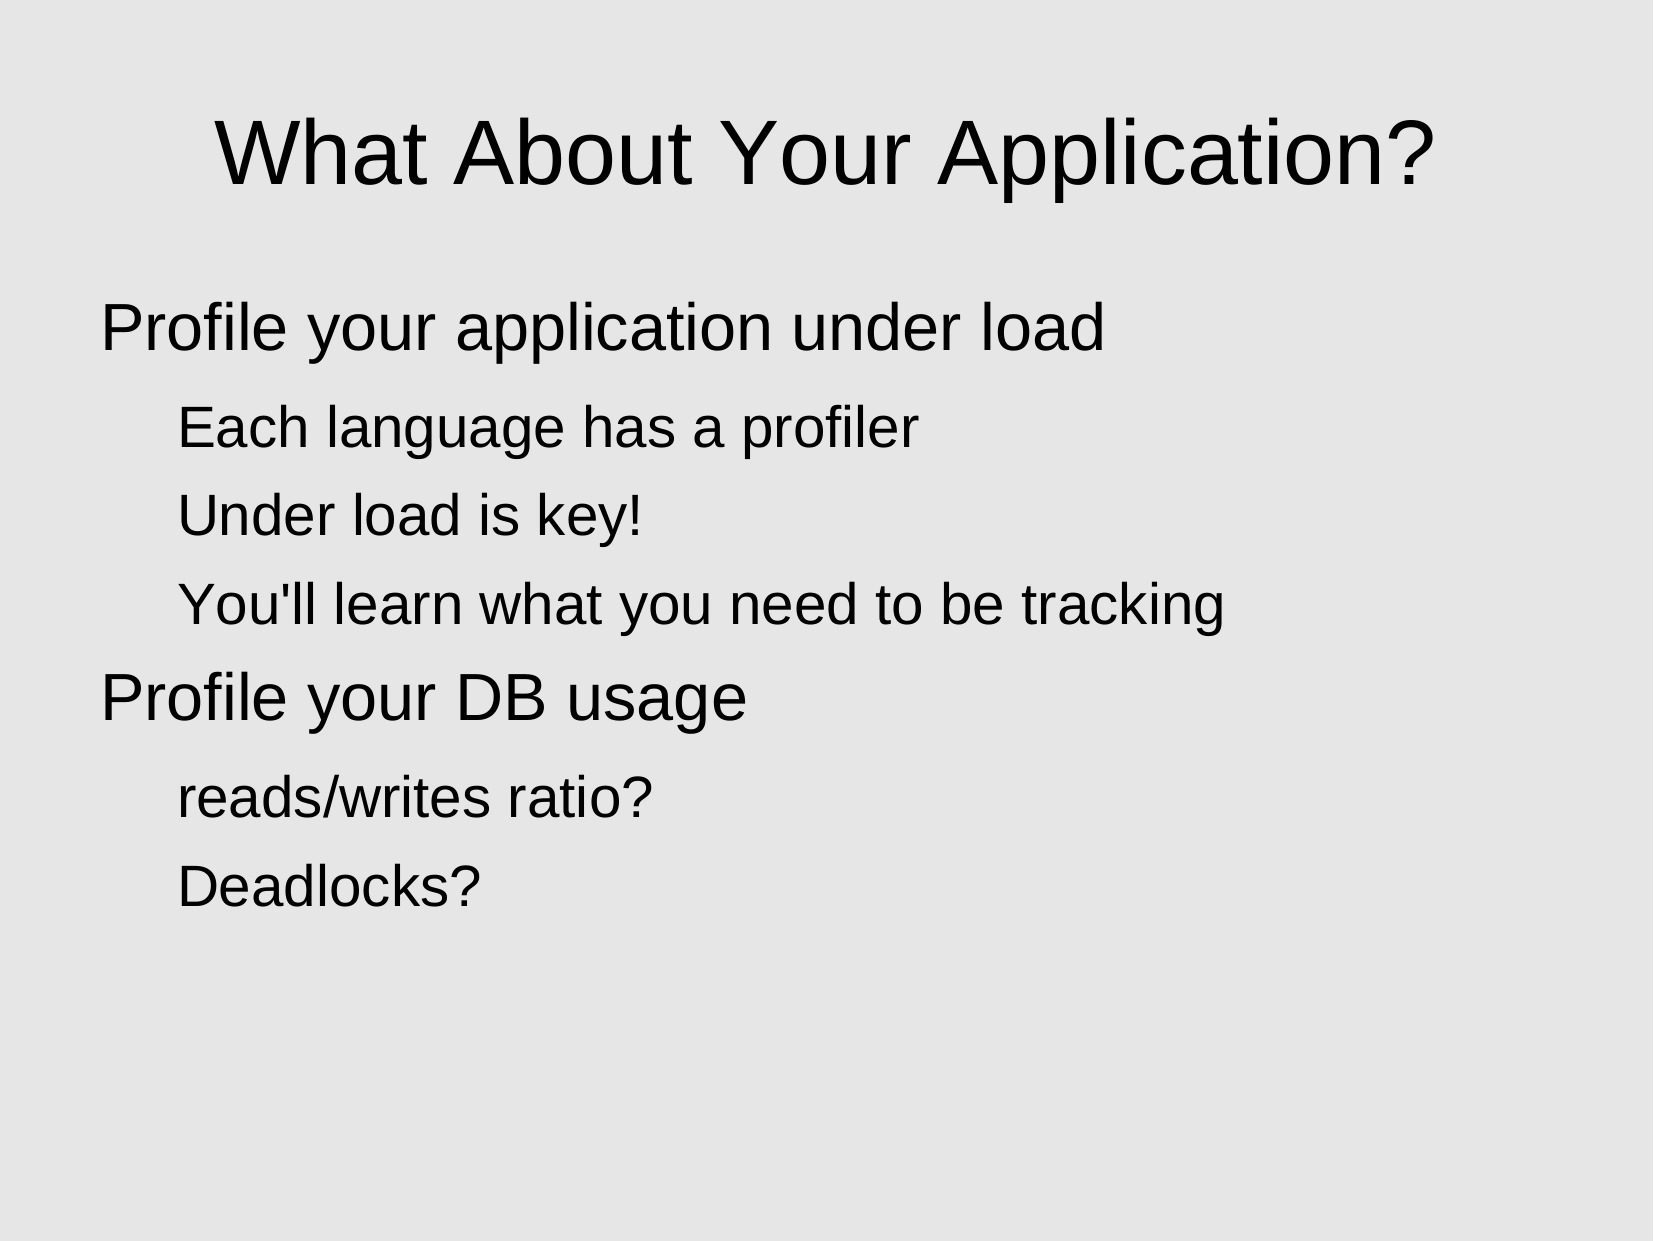

# What About Your Application?
Profile your application under load
Each language has a profiler
Under load is key!
You'll learn what you need to be tracking
Profile your DB usage
reads/writes ratio?
Deadlocks?